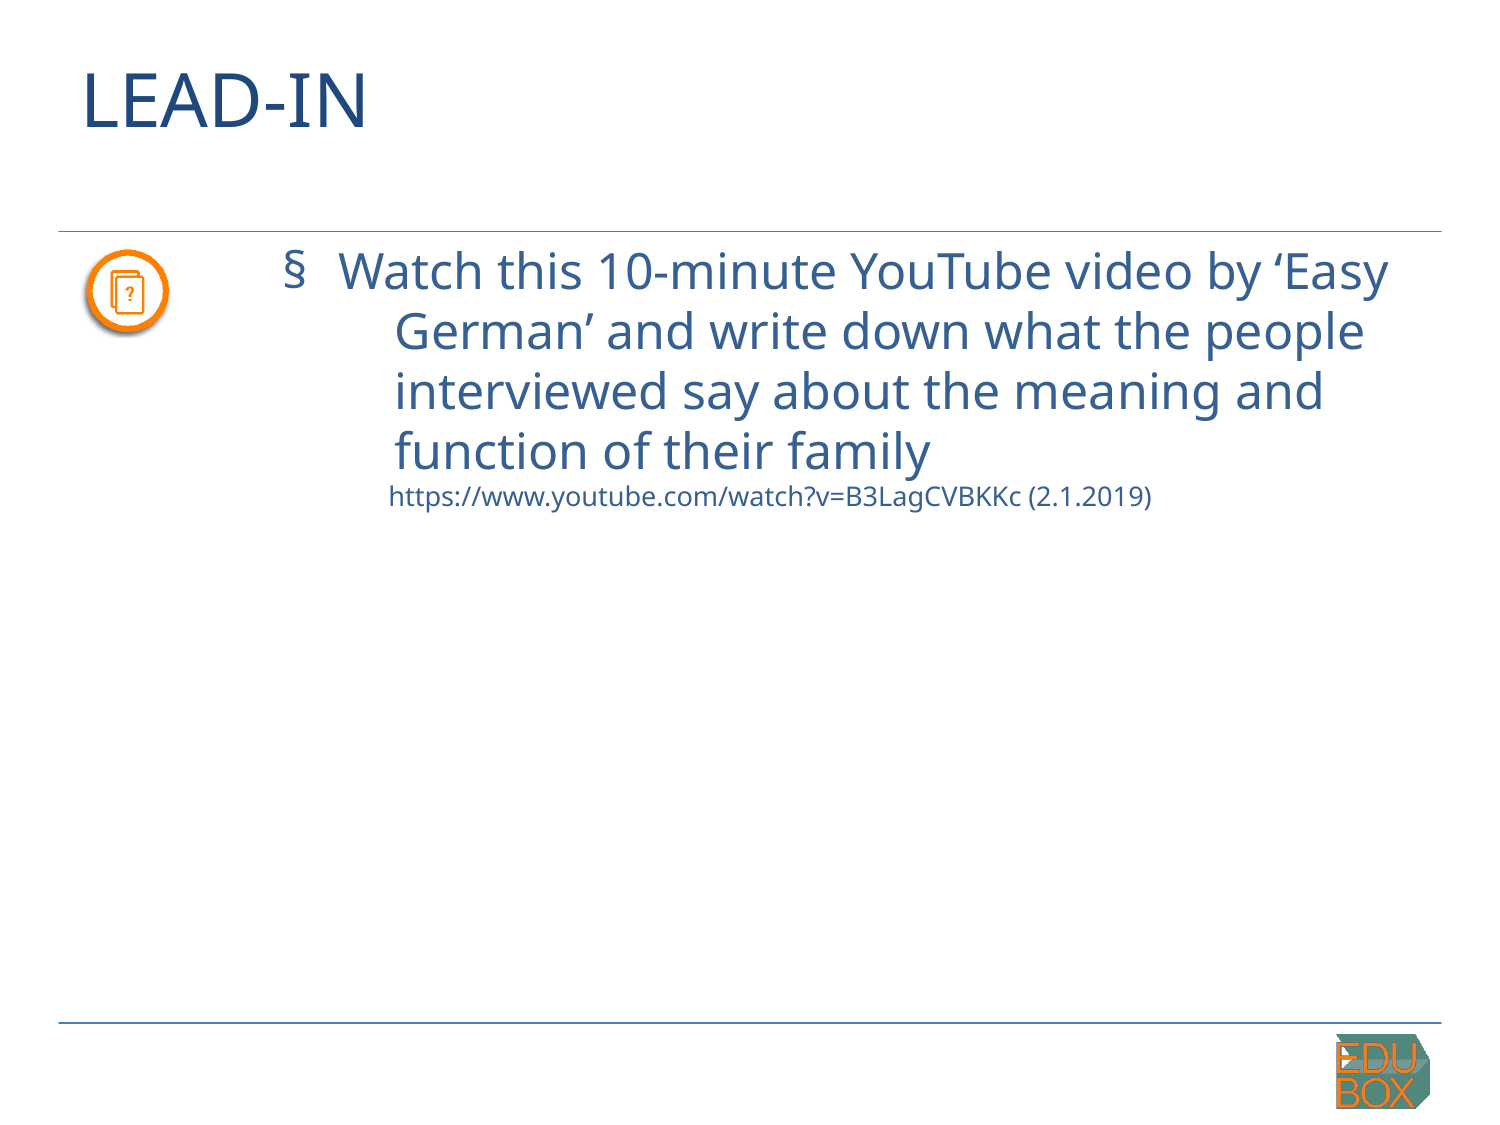

# LEAD-IN
Watch this 10-minute YouTube video by ‘Easy German’ and write down what the people interviewed say about the meaning and function of their family
https://www.youtube.com/watch?v=B3LagCVBKKc (2.1.2019)